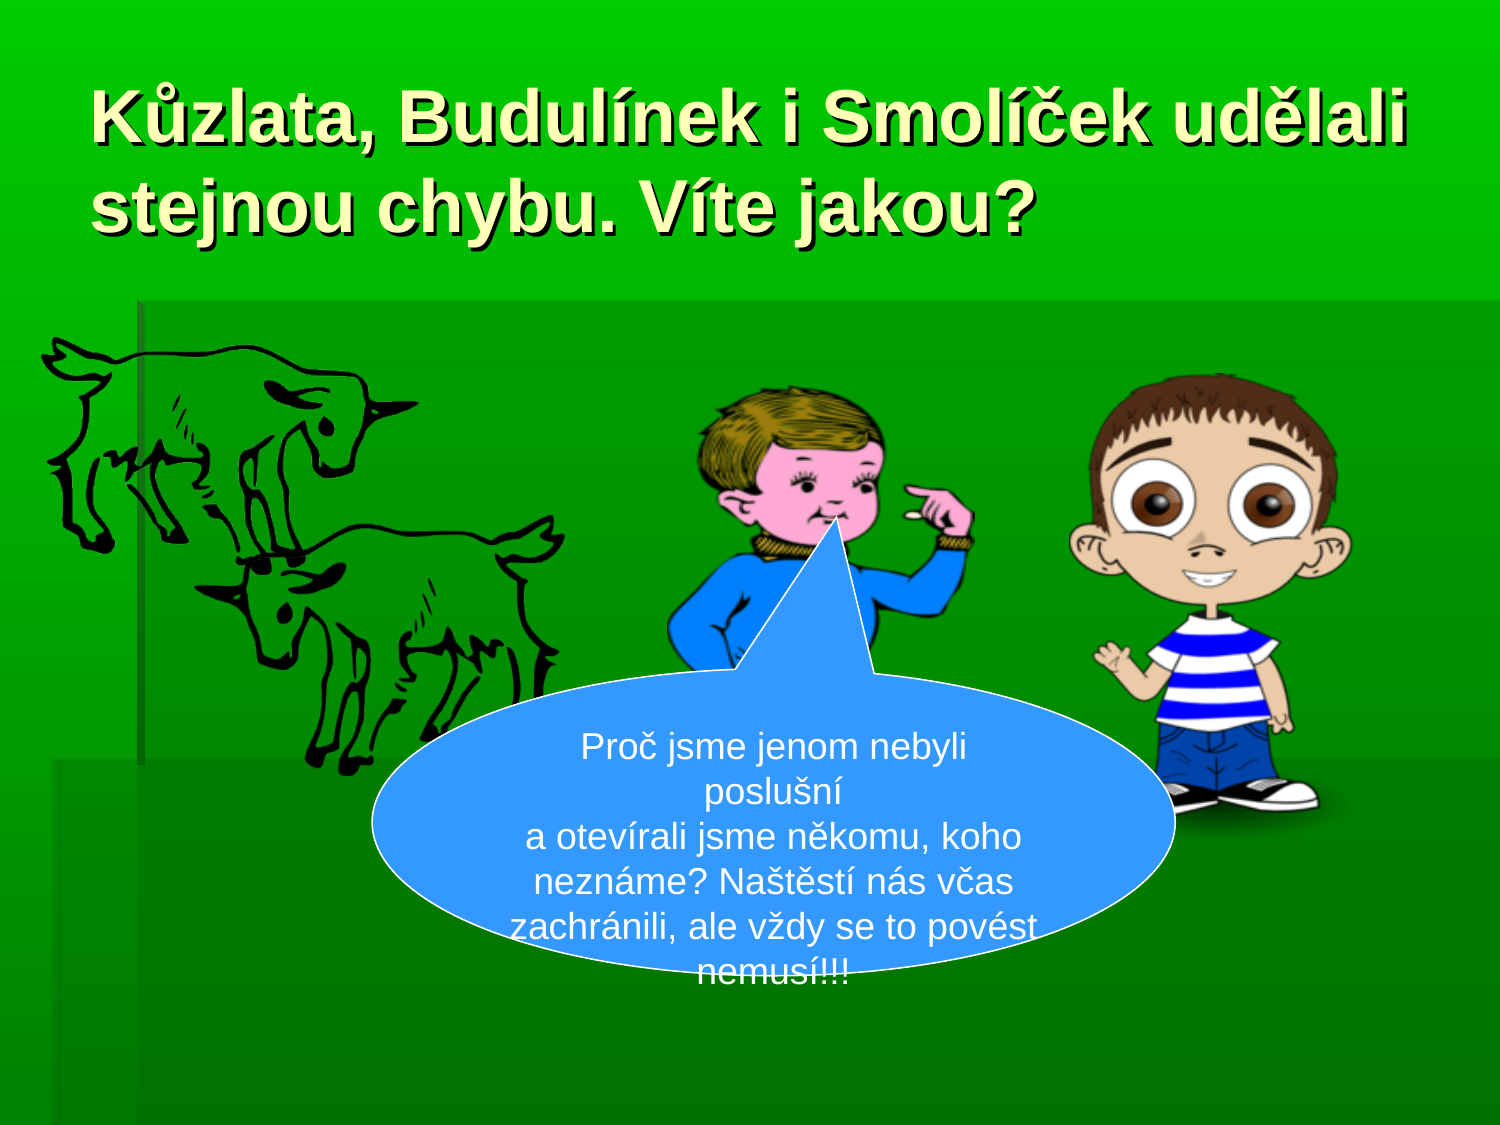

# Kůzlata, Budulínek i Smolíček udělali stejnou chybu. Víte jakou?
Proč jsme jenom nebyli poslušní
a otevírali jsme někomu, koho neznáme? Naštěstí nás včas zachránili, ale vždy se to povést nemusí!!!